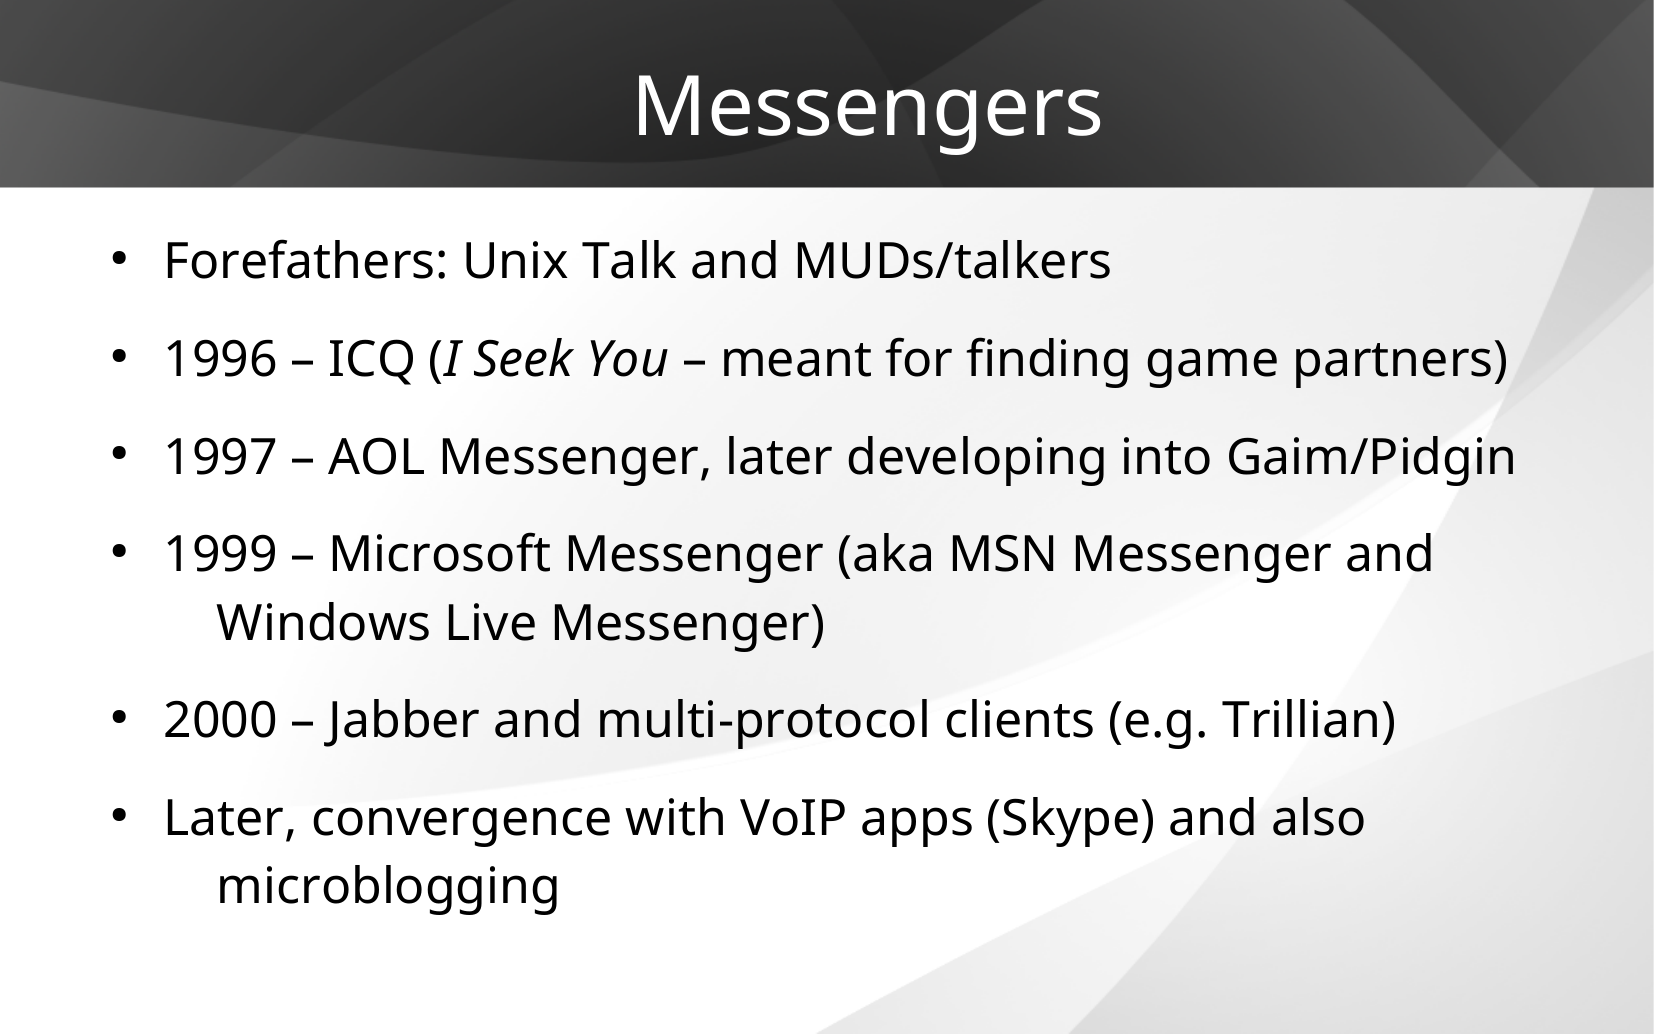

# Messengers
Forefathers: Unix Talk and MUDs/talkers
1996 – ICQ (I Seek You – meant for finding game partners)
1997 – AOL Messenger, later developing into Gaim/Pidgin
1999 – Microsoft Messenger (aka MSN Messenger and Windows Live Messenger)
2000 – Jabber and multi-protocol clients (e.g. Trillian)
Later, convergence with VoIP apps (Skype) and also microblogging